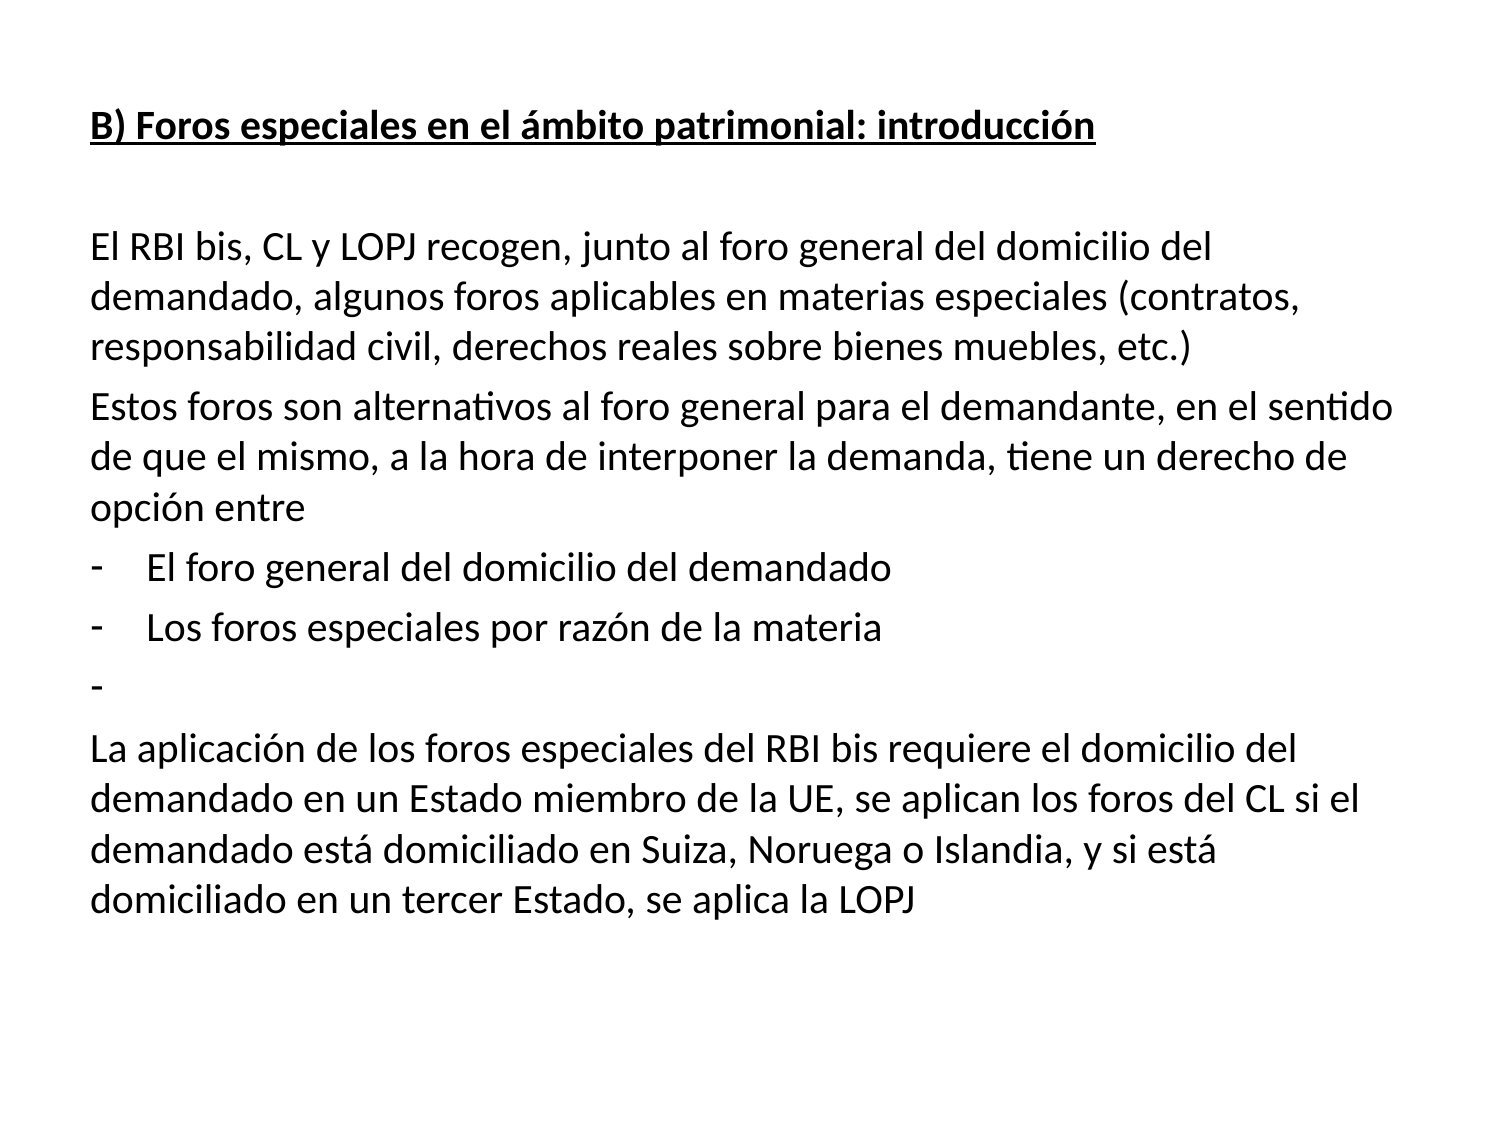

# B) Foros especiales en el ámbito patrimonial: introducción
El RBI bis, CL y LOPJ recogen, junto al foro general del domicilio del demandado, algunos foros aplicables en materias especiales (contratos, responsabilidad civil, derechos reales sobre bienes muebles, etc.)
Estos foros son alternativos al foro general para el demandante, en el sentido de que el mismo, a la hora de interponer la demanda, tiene un derecho de opción entre
El foro general del domicilio del demandado
Los foros especiales por razón de la materia
La aplicación de los foros especiales del RBI bis requiere el domicilio del demandado en un Estado miembro de la UE, se aplican los foros del CL si el demandado está domiciliado en Suiza, Noruega o Islandia, y si está domiciliado en un tercer Estado, se aplica la LOPJ